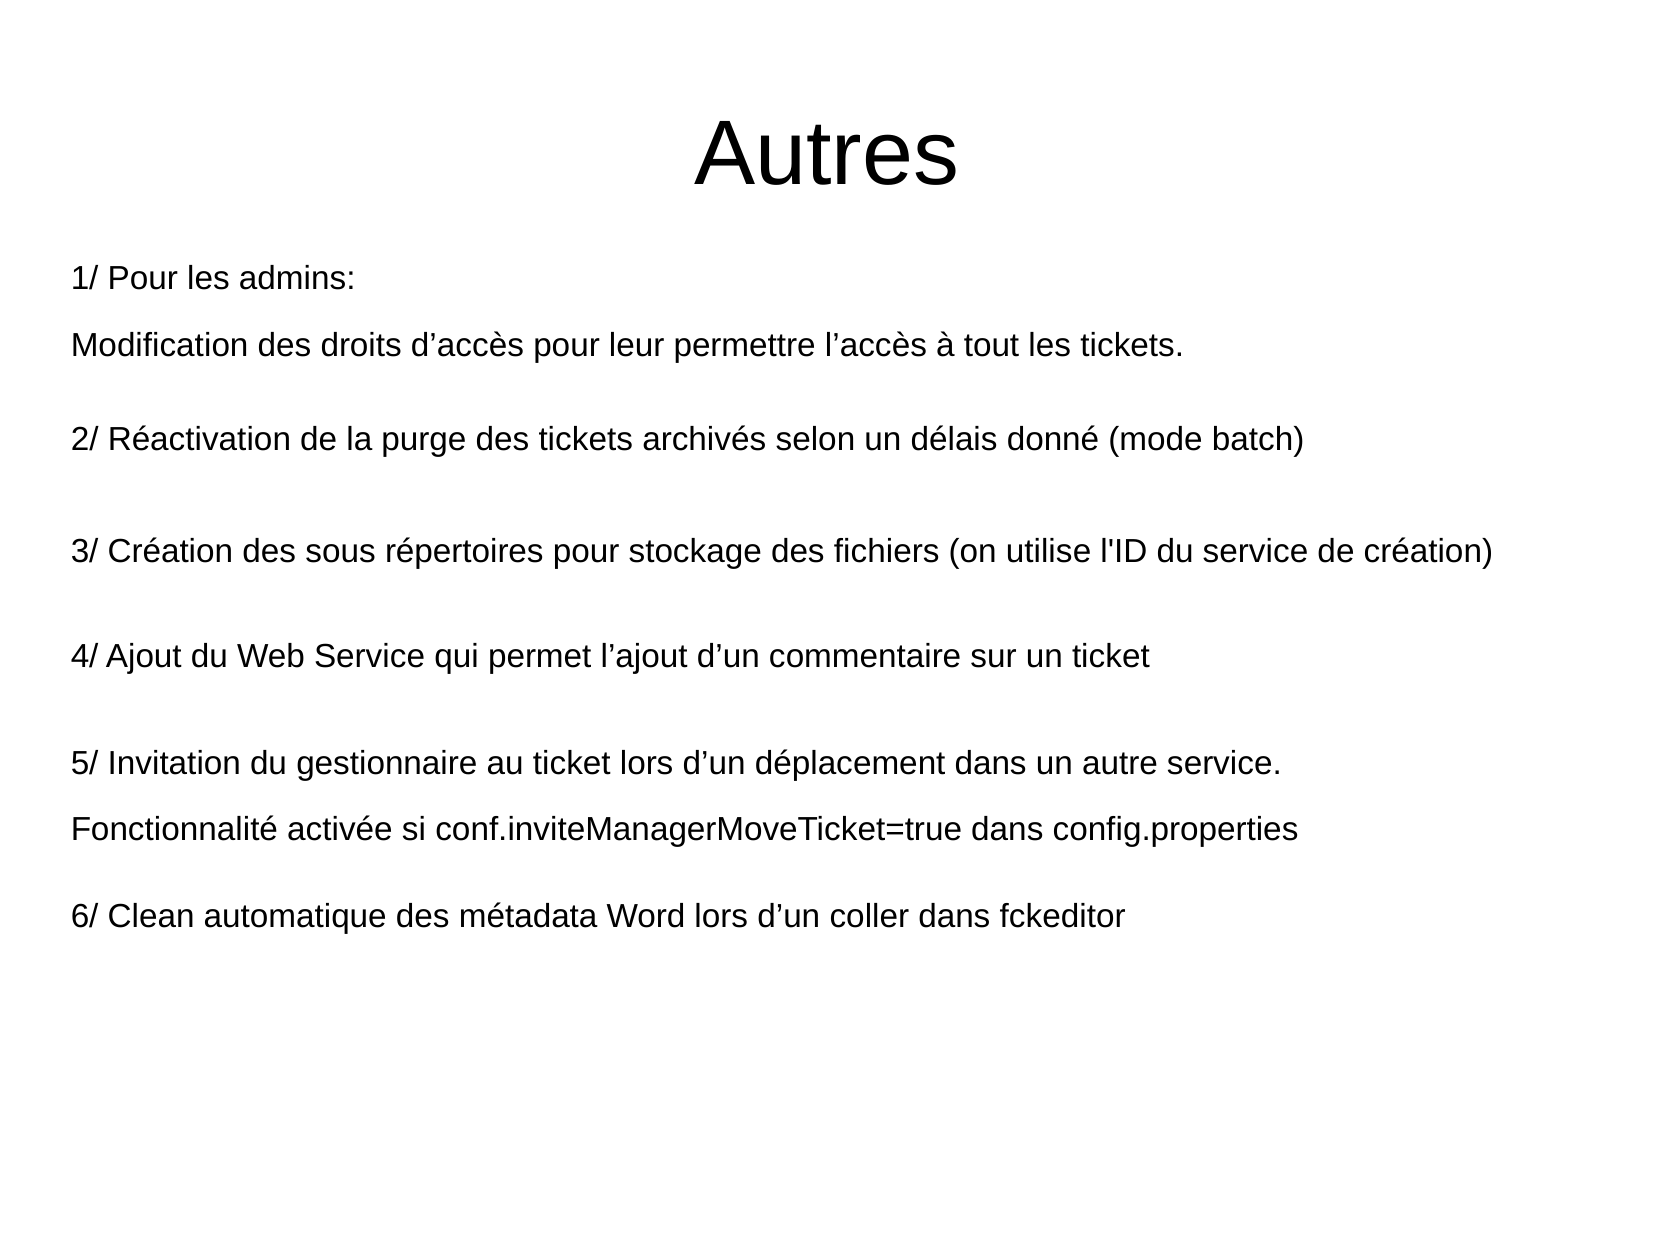

# Autres
1/ Pour les admins:
Modification des droits d’accès pour leur permettre l’accès à tout les tickets.
2/ Réactivation de la purge des tickets archivés selon un délais donné (mode batch)
3/ Création des sous répertoires pour stockage des fichiers (on utilise l'ID du service de création)
4/ Ajout du Web Service qui permet l’ajout d’un commentaire sur un ticket
5/ Invitation du gestionnaire au ticket lors d’un déplacement dans un autre service.
Fonctionnalité activée si conf.inviteManagerMoveTicket=true dans config.properties
6/ Clean automatique des métadata Word lors d’un coller dans fckeditor